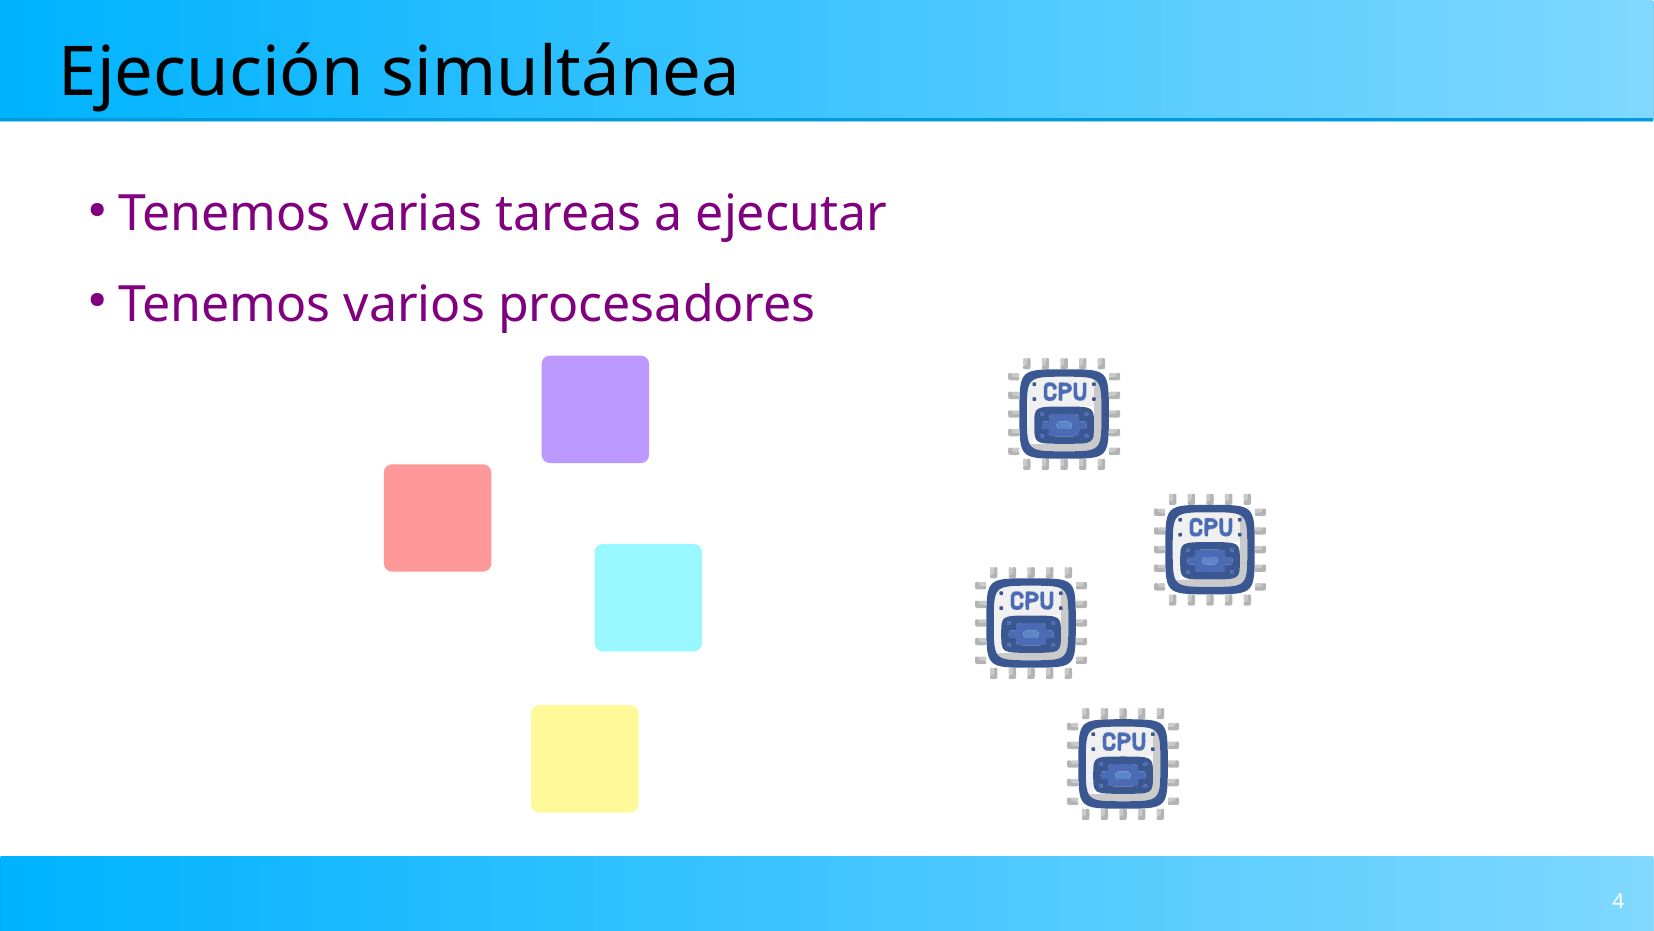

# Ejecución simultánea
Tenemos varias tareas a ejecutar
Tenemos varios procesadores
4